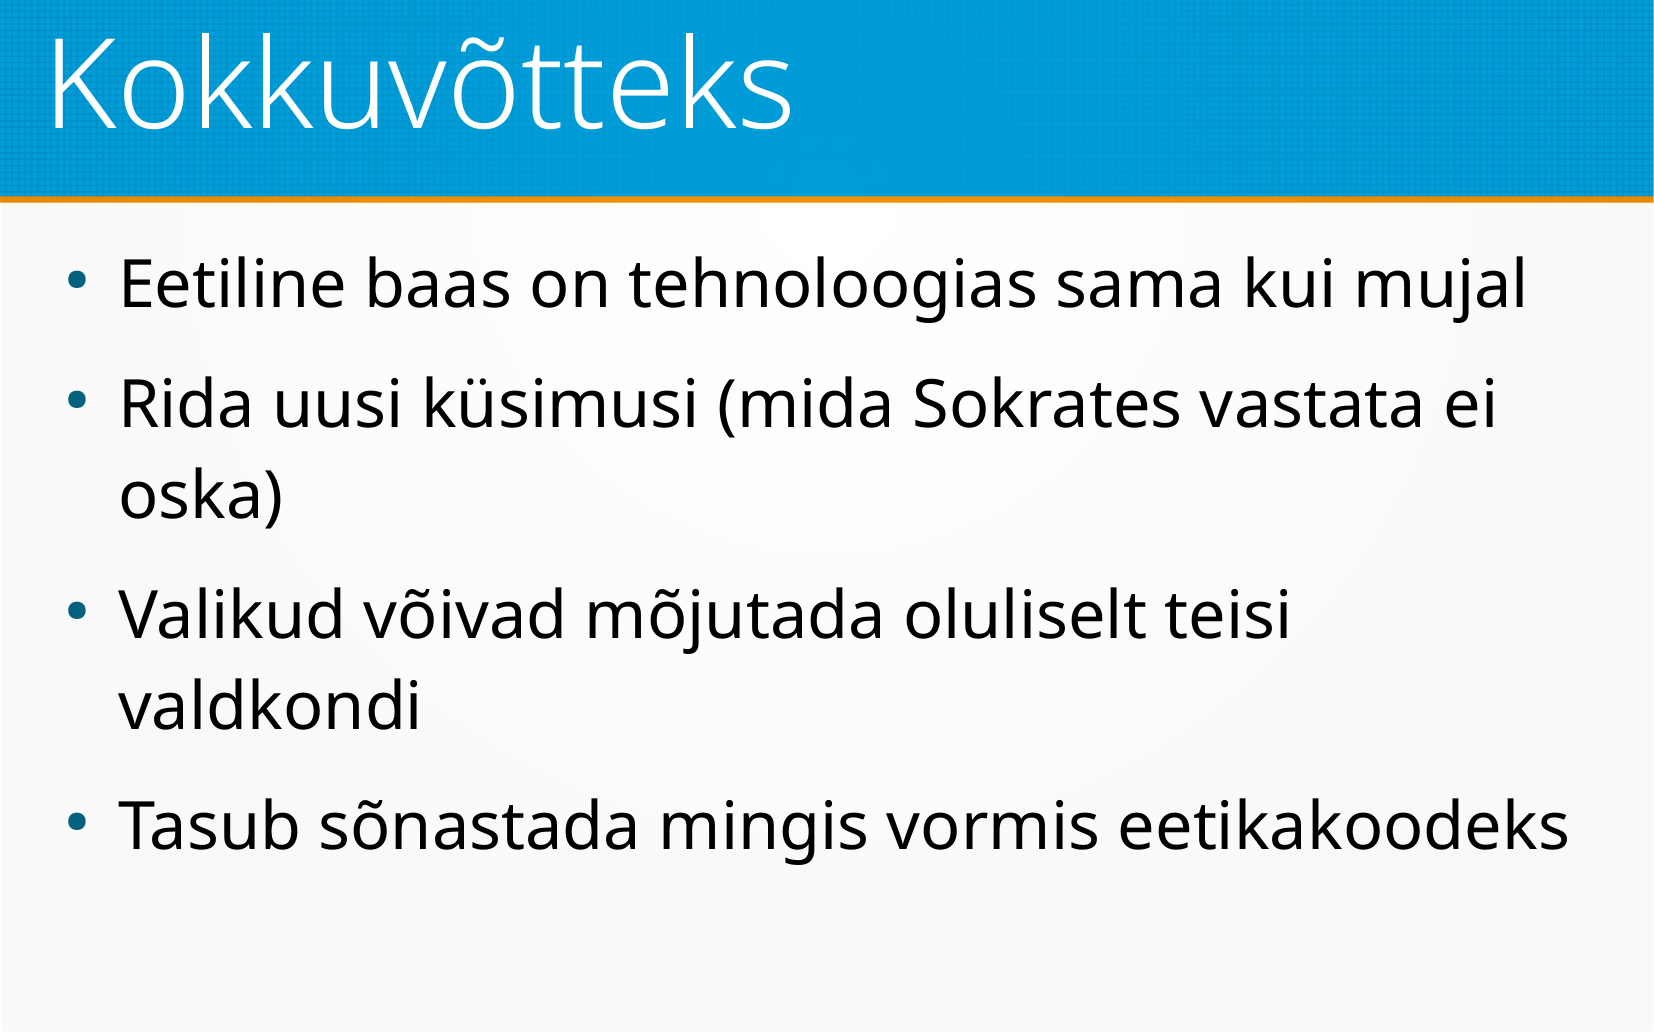

# Kokkuvõtteks
Eetiline baas on tehnoloogias sama kui mujal
Rida uusi küsimusi (mida Sokrates vastata ei oska)
Valikud võivad mõjutada oluliselt teisi valdkondi
Tasub sõnastada mingis vormis eetikakoodeks